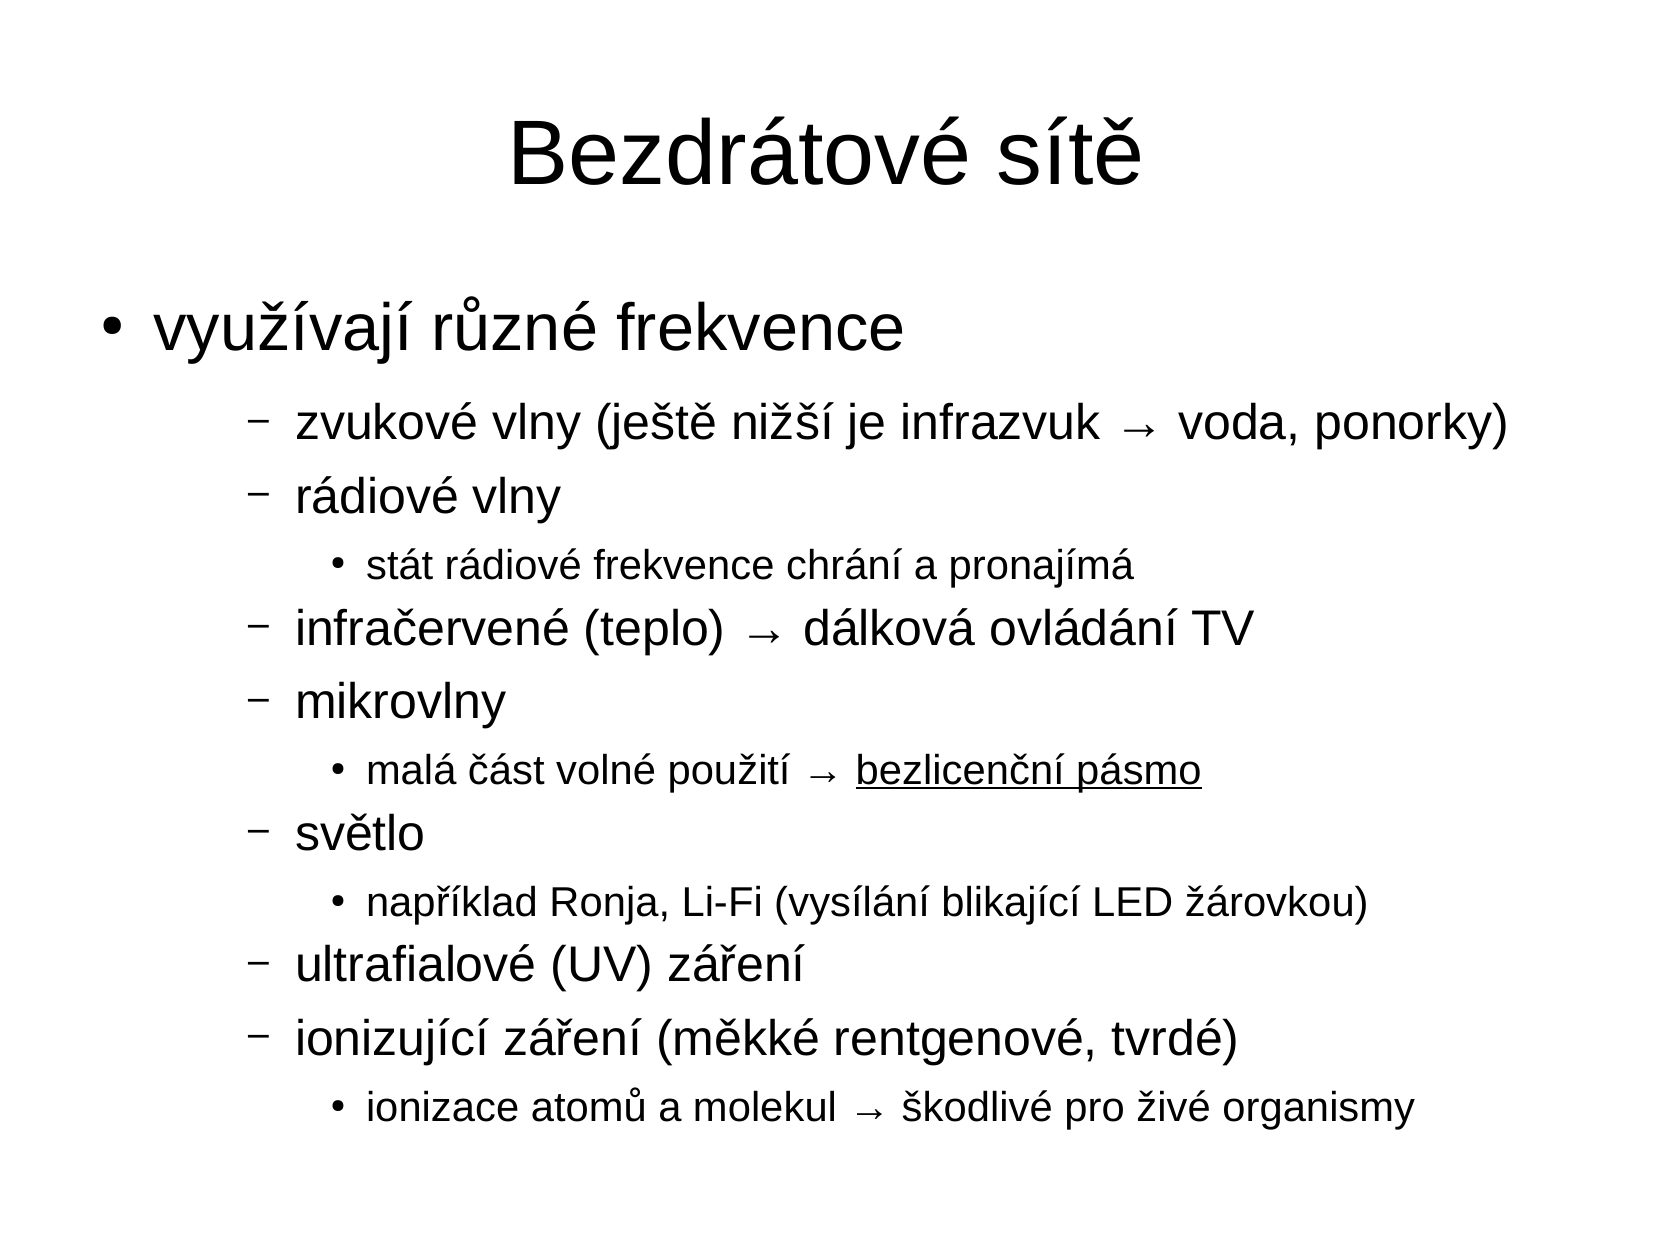

# Bezdrátové sítě
využívají různé frekvence
zvukové vlny (ještě nižší je infrazvuk → voda, ponorky)
rádiové vlny
stát rádiové frekvence chrání a pronajímá
infračervené (teplo) → dálková ovládání TV
mikrovlny
malá část volné použití → bezlicenční pásmo
světlo
například Ronja, Li-Fi (vysílání blikající LED žárovkou)
ultrafialové (UV) záření
ionizující záření (měkké rentgenové, tvrdé)
ionizace atomů a molekul → škodlivé pro živé organismy